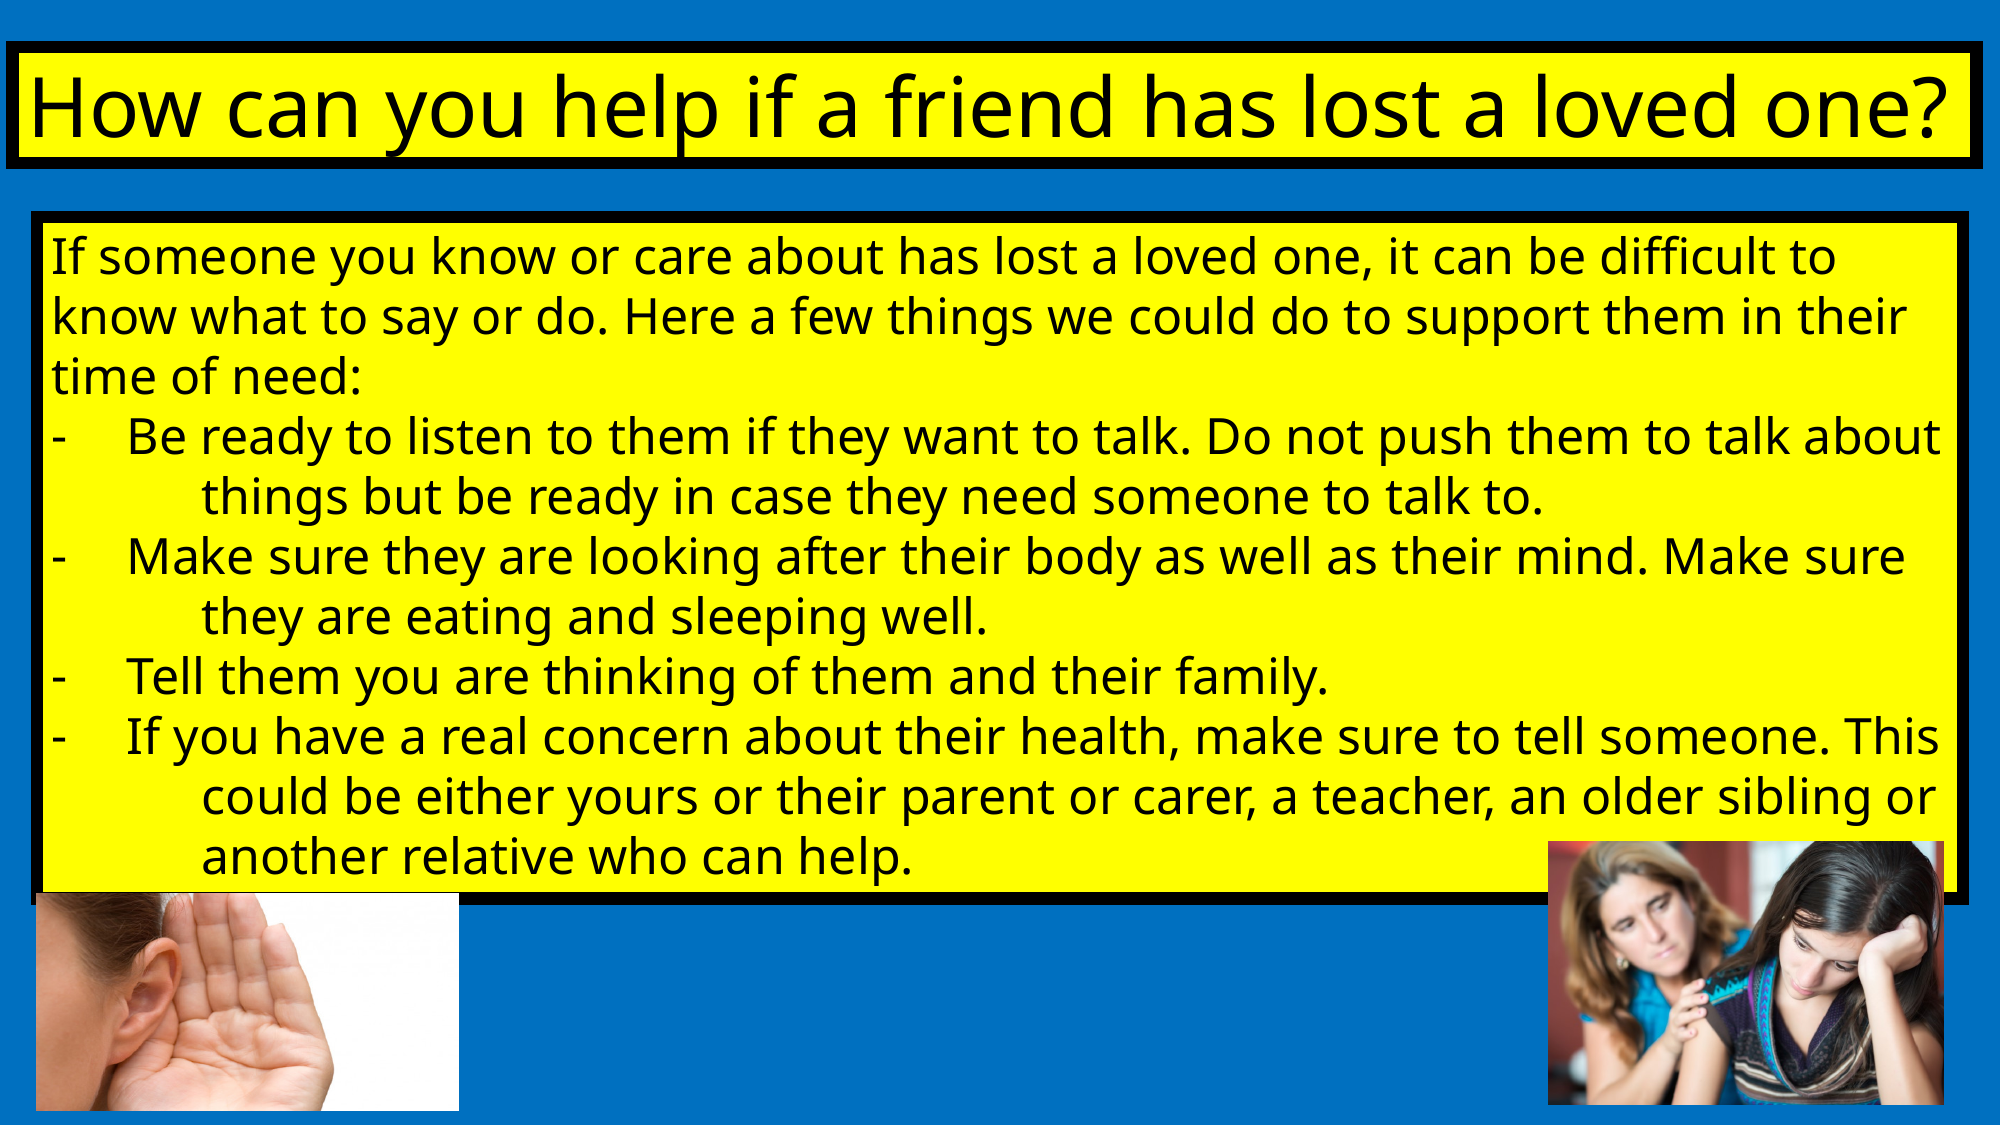

How can you help if a friend has lost a loved one?
If someone you know or care about has lost a loved one, it can be difficult to know what to say or do. Here a few things we could do to support them in their time of need:
Be ready to listen to them if they want to talk. Do not push them to talk about things but be ready in case they need someone to talk to.
Make sure they are looking after their body as well as their mind. Make sure they are eating and sleeping well.
Tell them you are thinking of them and their family.
If you have a real concern about their health, make sure to tell someone. This could be either yours or their parent or carer, a teacher, an older sibling or another relative who can help.